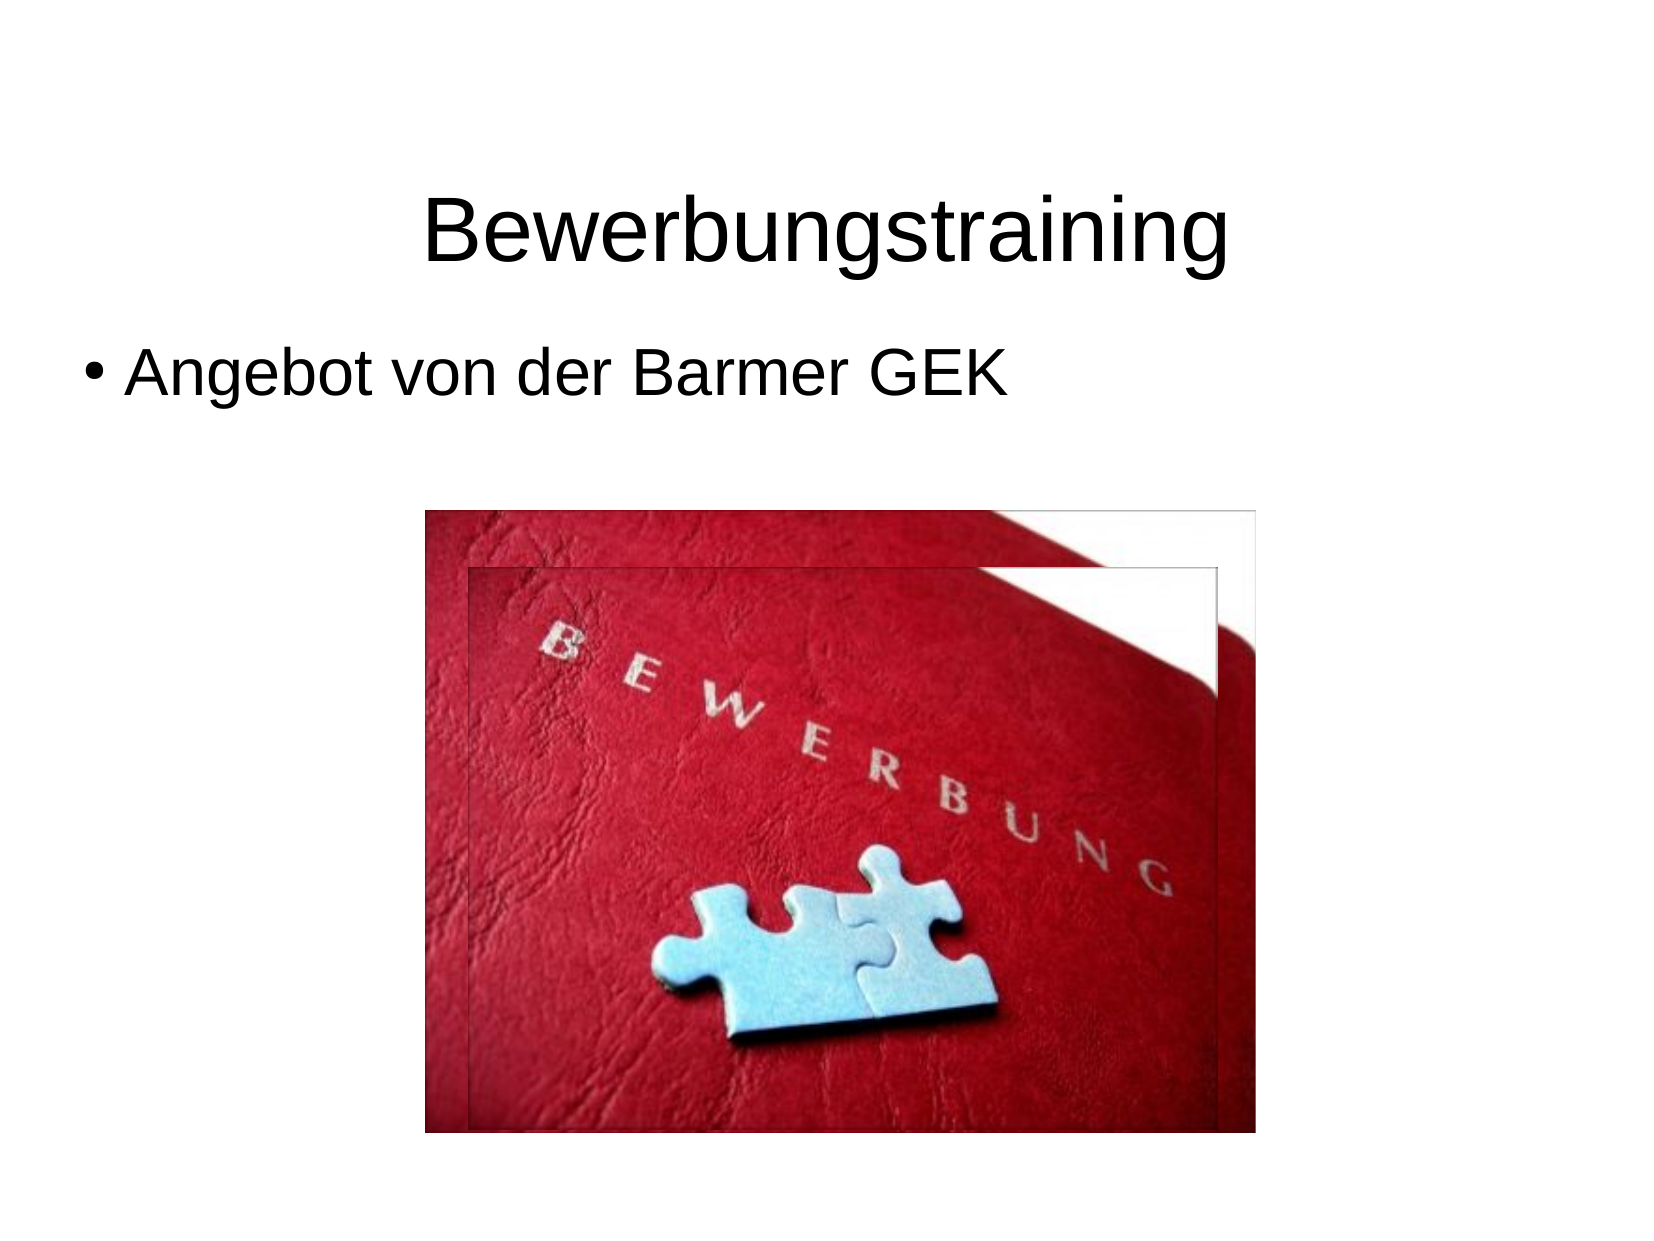

# Bewerbungstraining
 Angebot von der Barmer GEK